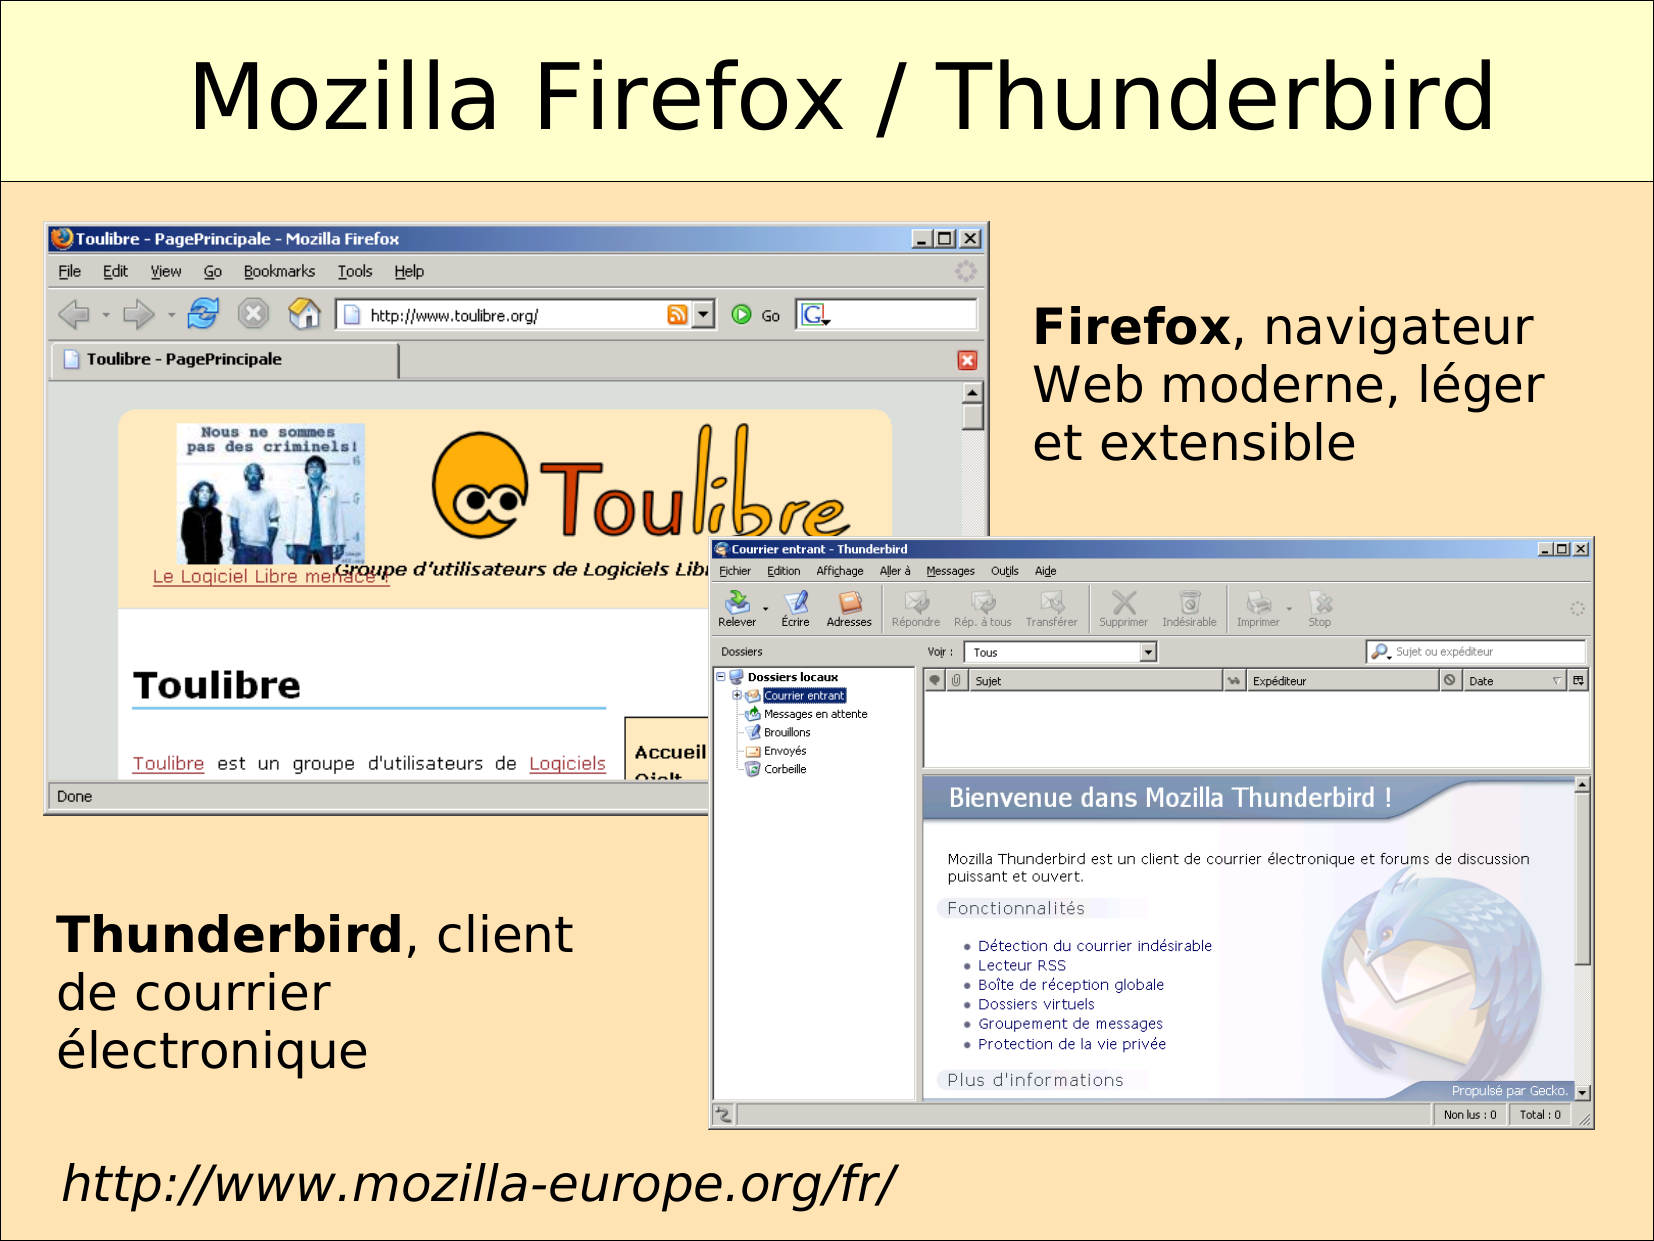

# Mozilla Firefox / Thunderbird
Firefox, navigateur Web moderne, léger et extensible
Thunderbird, client de courrier électronique
http://www.mozilla-europe.org/fr/